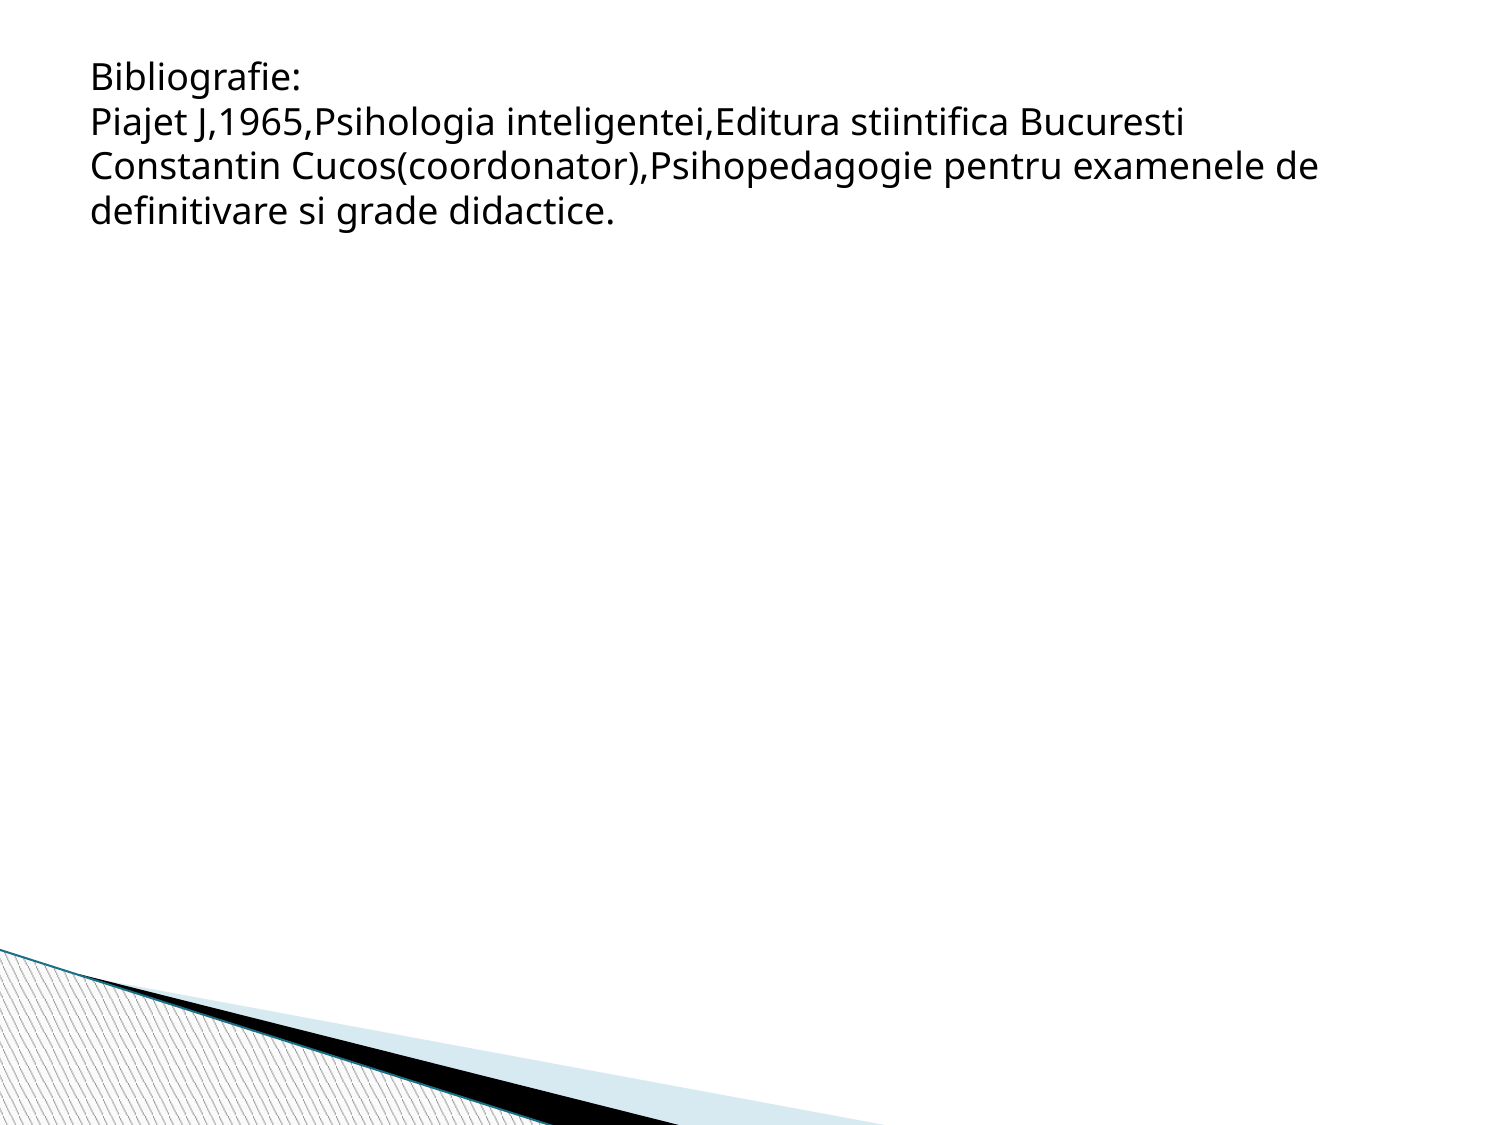

Bibliografie:
Piajet J,1965,Psihologia inteligentei,Editura stiintifica Bucuresti
Constantin Cucos(coordonator),Psihopedagogie pentru examenele de definitivare si grade didactice.
#